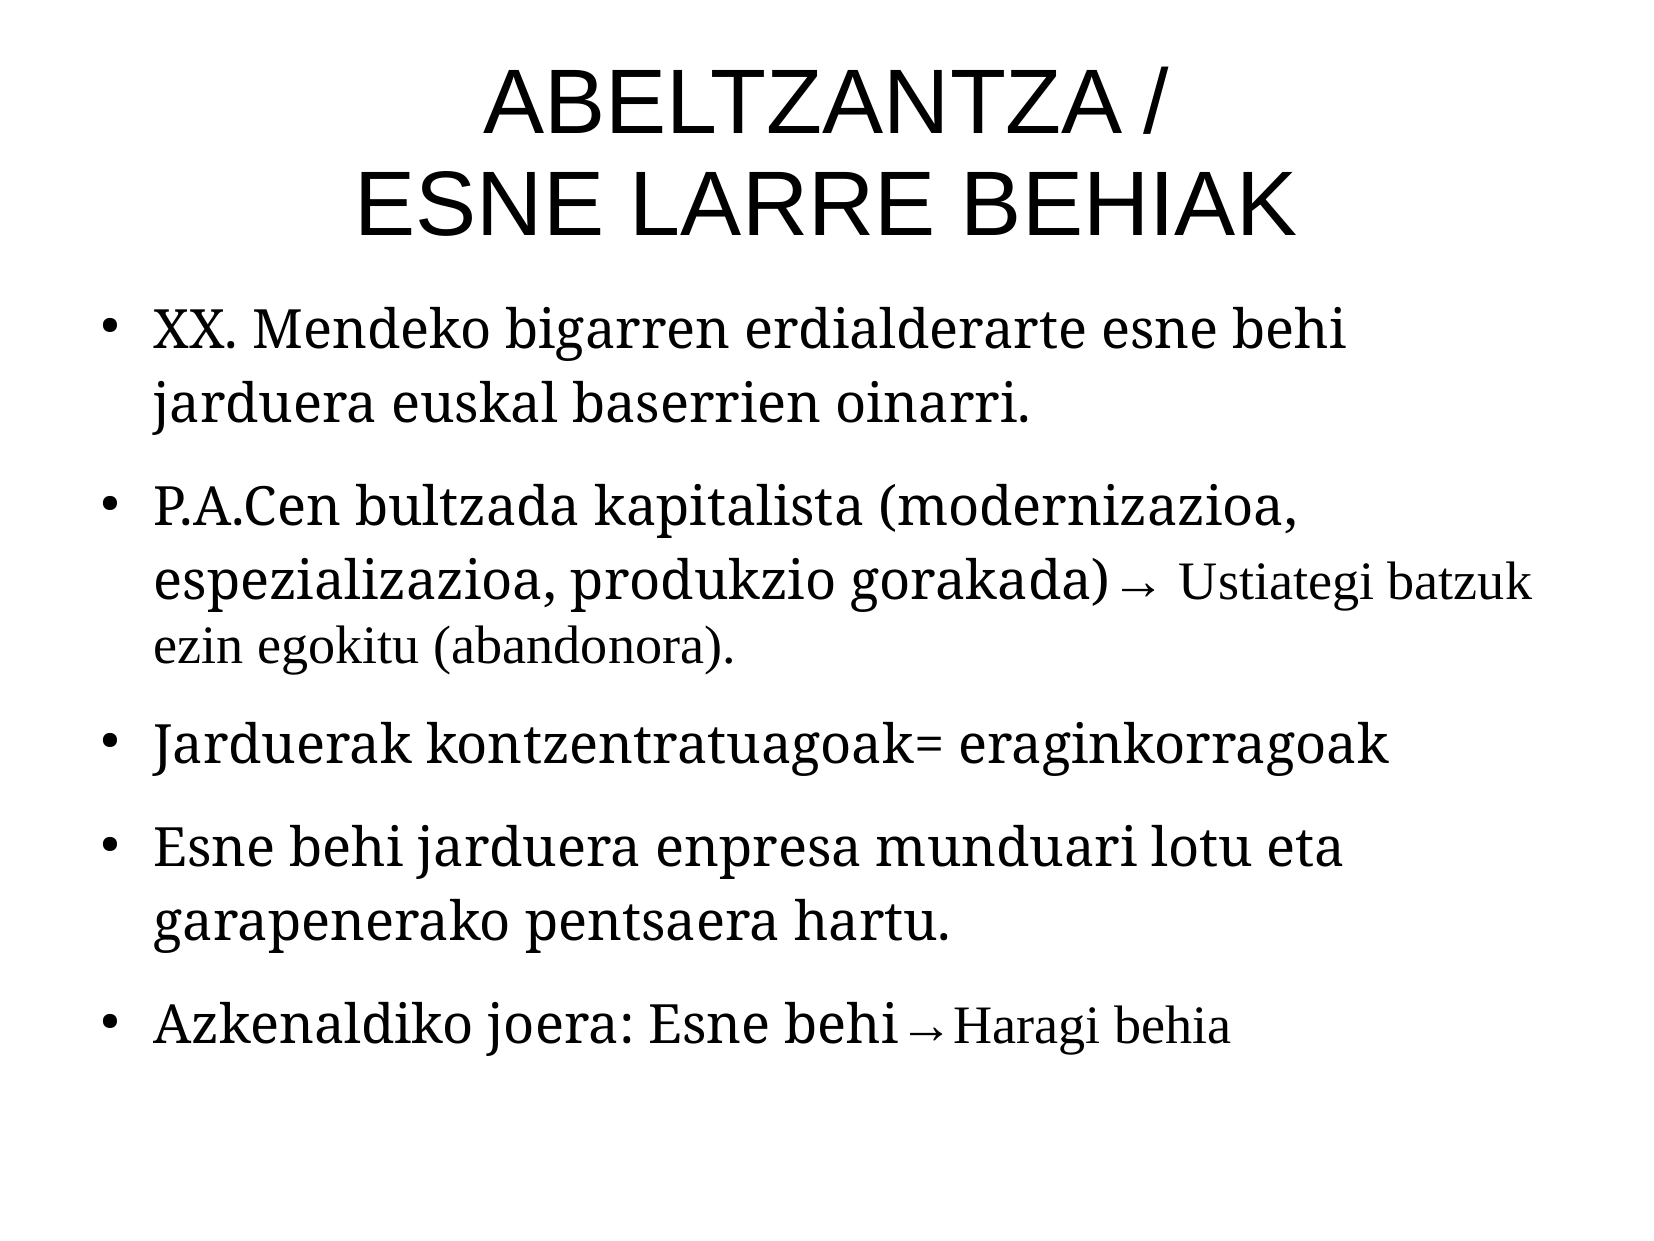

# ABELTZANTZA / ESNE LARRE BEHIAK
XX. Mendeko bigarren erdialderarte esne behi jarduera euskal baserrien oinarri.
P.A.Cen bultzada kapitalista (modernizazioa, espezializazioa, produkzio gorakada)→ Ustiategi batzuk ezin egokitu (abandonora).
Jarduerak kontzentratuagoak= eraginkorragoak
Esne behi jarduera enpresa munduari lotu eta garapenerako pentsaera hartu.
Azkenaldiko joera: Esne behi→Haragi behia